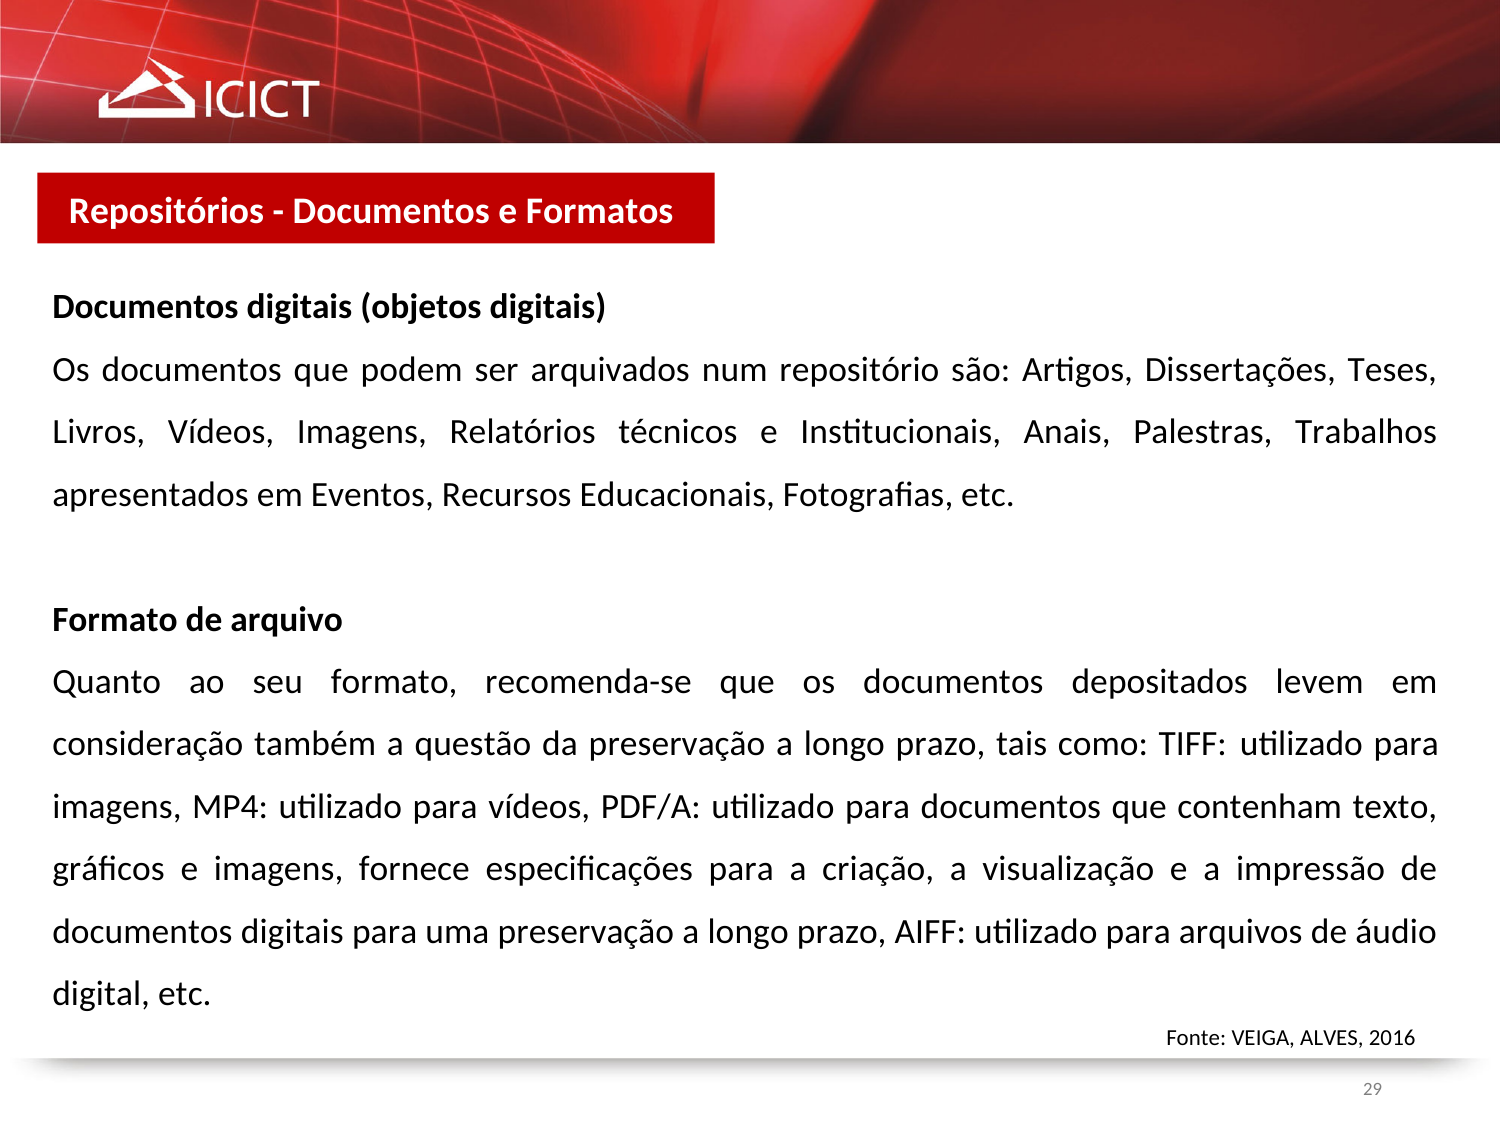

Repositórios - Documentos e Formatos
Documentos digitais (objetos digitais)
Os documentos que podem ser arquivados num repositório são: Artigos, Dissertações, Teses, Livros, Vídeos, Imagens, Relatórios técnicos e Institucionais, Anais, Palestras, Trabalhos apresentados em Eventos, Recursos Educacionais, Fotografias, etc.
Formato de arquivo
Quanto ao seu formato, recomenda-se que os documentos depositados levem em consideração também a questão da preservação a longo prazo, tais como: TIFF: utilizado para imagens, MP4: utilizado para vídeos, PDF/A: utilizado para documentos que contenham texto, gráficos e imagens, fornece especificações para a criação, a visualização e a impressão de documentos digitais para uma preservação a longo prazo, AIFF: utilizado para arquivos de áudio digital, etc.
Fonte: VEIGA, ALVES, 2016